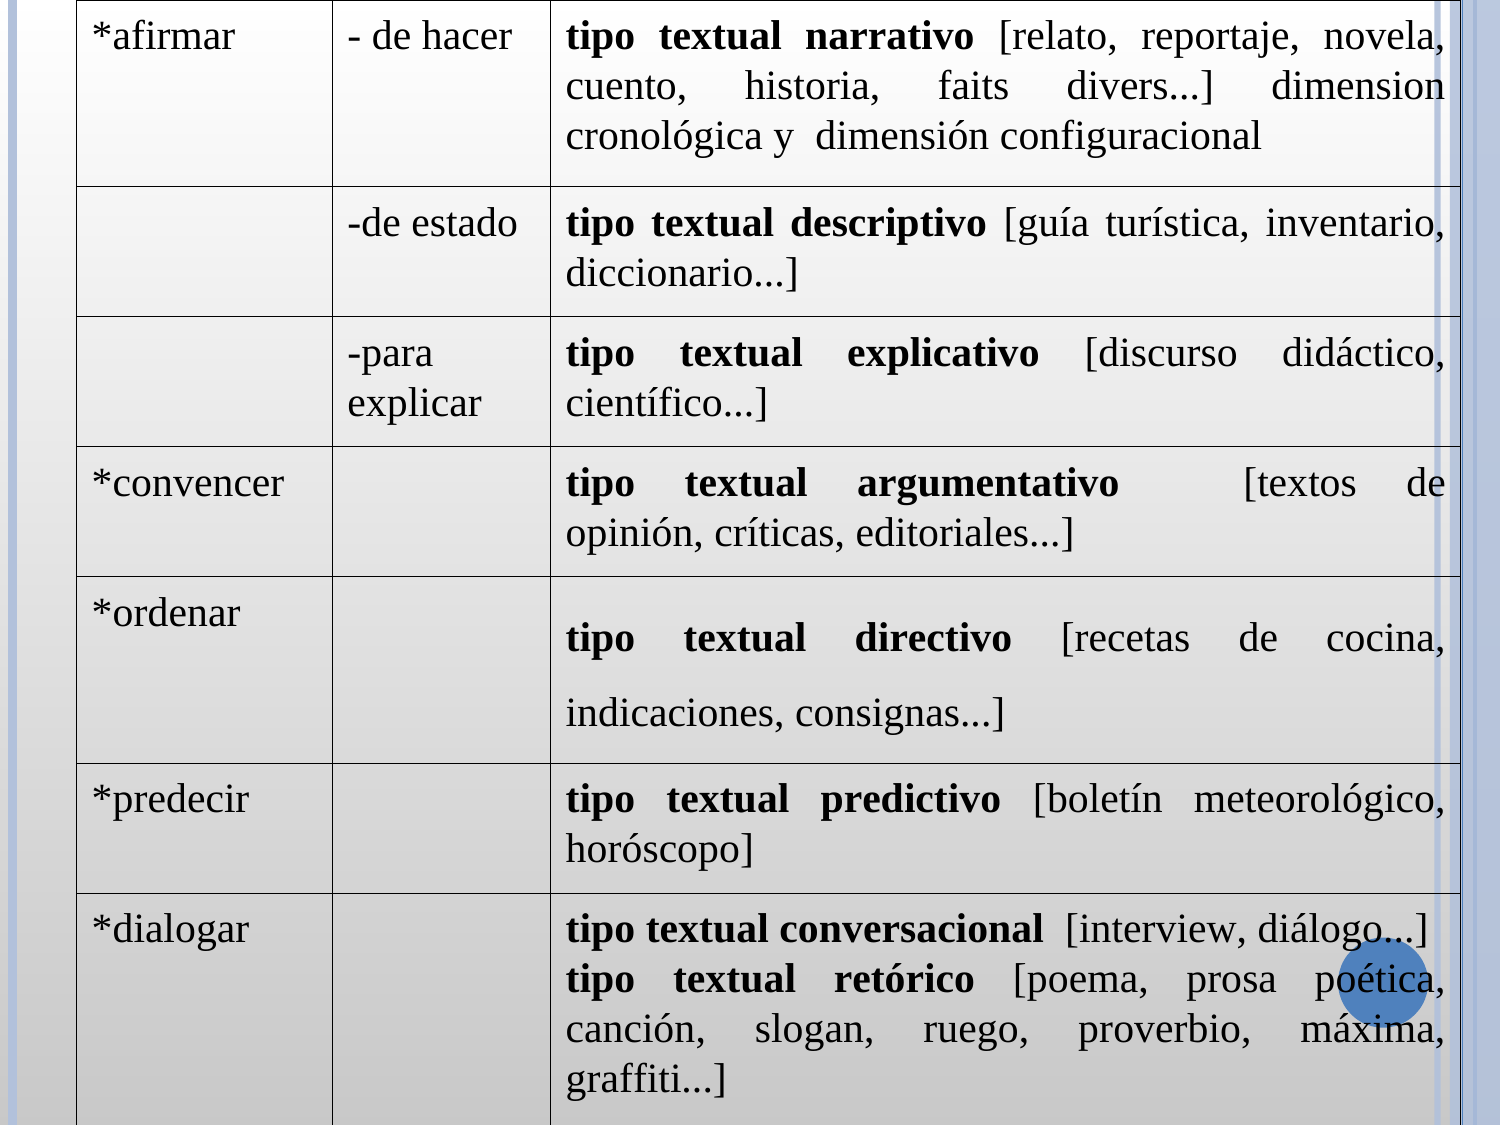

| \*afirmar | - de hacer | tipo textual narrativo [relato, reportaje, novela, cuento, historia, faits divers...] dimension cronológica y dimensión configuracional |
| --- | --- | --- |
| | -de estado | tipo textual descriptivo [guía turística, inventario, diccionario...] |
| | -para explicar | tipo textual explicativo [discurso didáctico, científico...] |
| \*convencer | | tipo textual argumentativo [textos de opinión, críticas, editoriales...] |
| \*ordenar | | tipo textual directivo [recetas de cocina, indicaciones, consignas...] |
| \*predecir | | tipo textual predictivo [boletín meteorológico, horóscopo] |
| \*dialogar | | tipo textual conversacional [interview, diálogo...] tipo textual retórico [poema, prosa poética, canción, slogan, ruego, proverbio, máxima, graffiti...] |